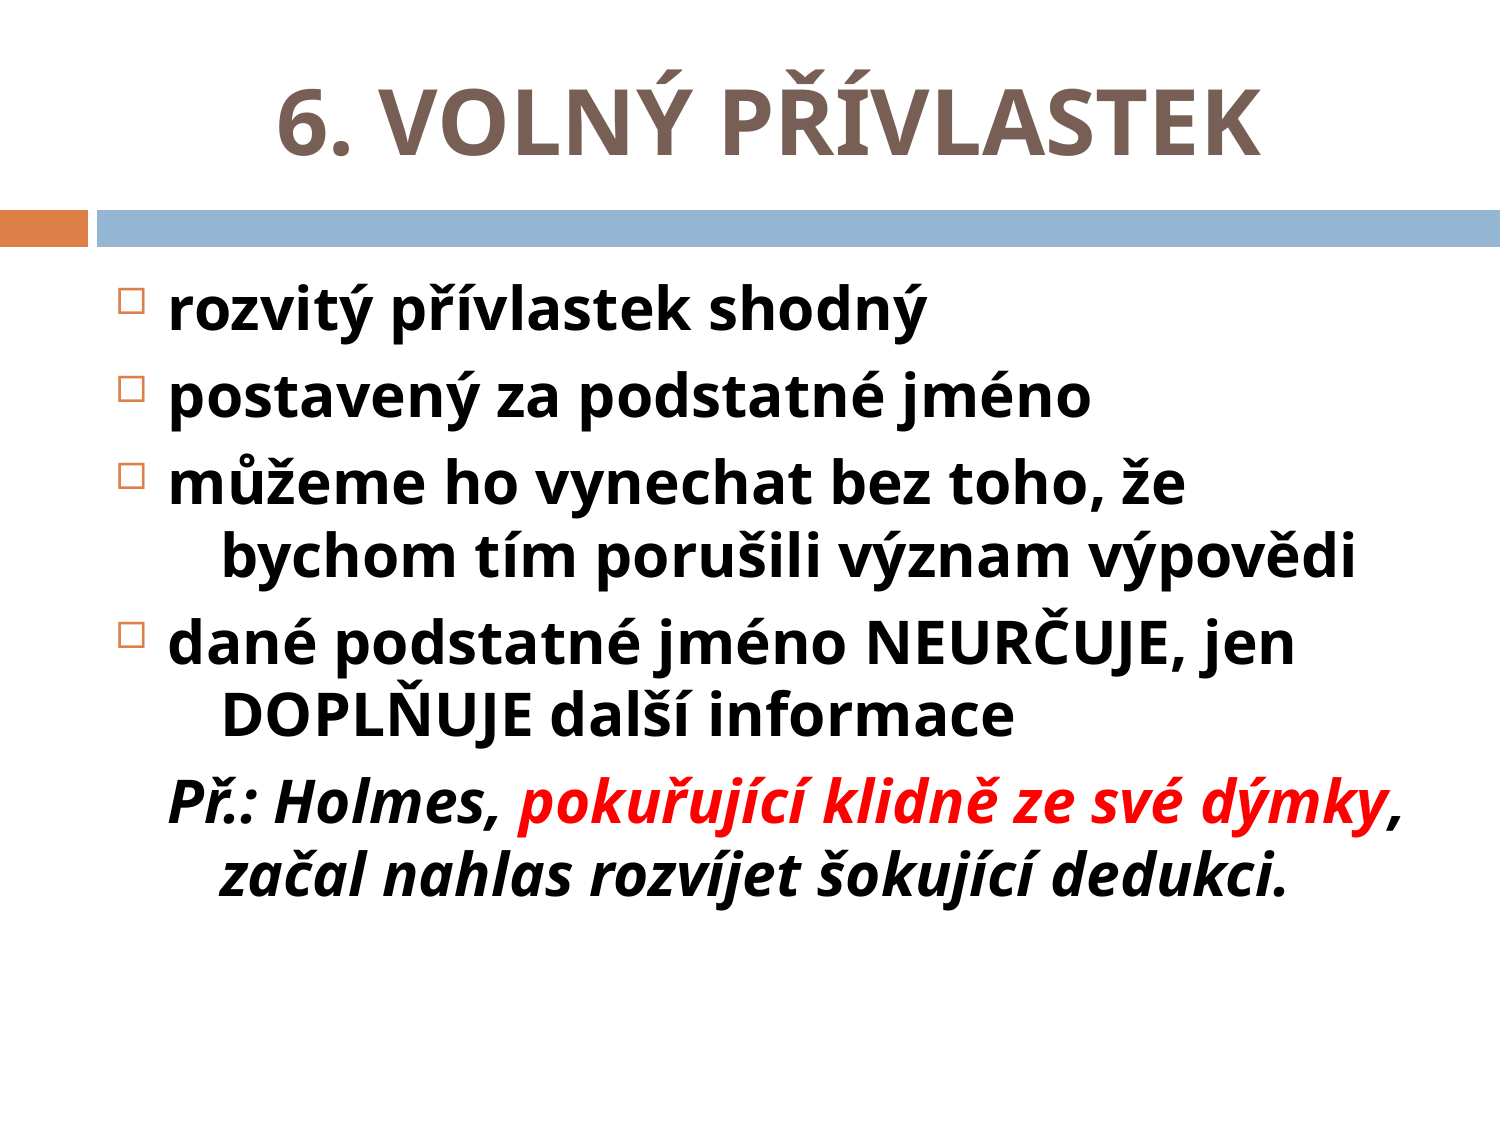

# 6. VOLNÝ PŘÍVLASTEK
rozvitý přívlastek shodný
postavený za podstatné jméno
můžeme ho vynechat bez toho, že bychom tím porušili význam výpovědi
dané podstatné jméno NEURČUJE, jen DOPLŇUJE další informace
Př.: Holmes, pokuřující klidně ze své dýmky, začal nahlas rozvíjet šokující dedukci.